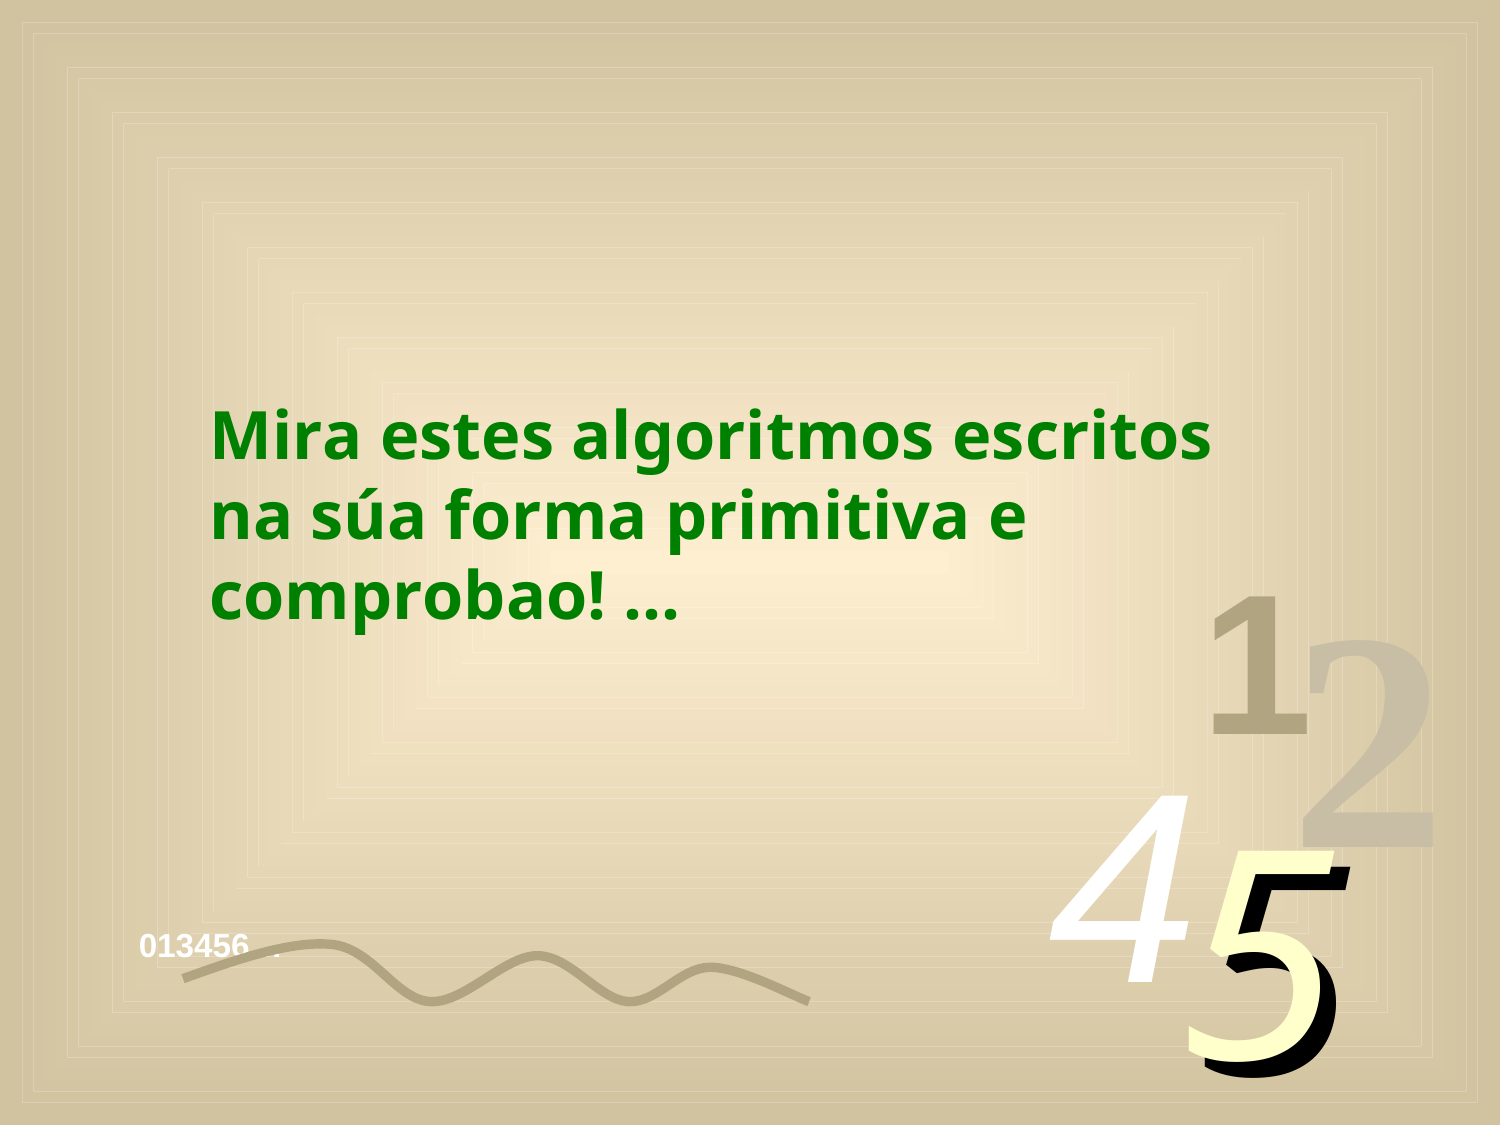

Mira estes algoritmos escritos na súa forma primitiva e comprobao! …
1
2
4
5
013456…